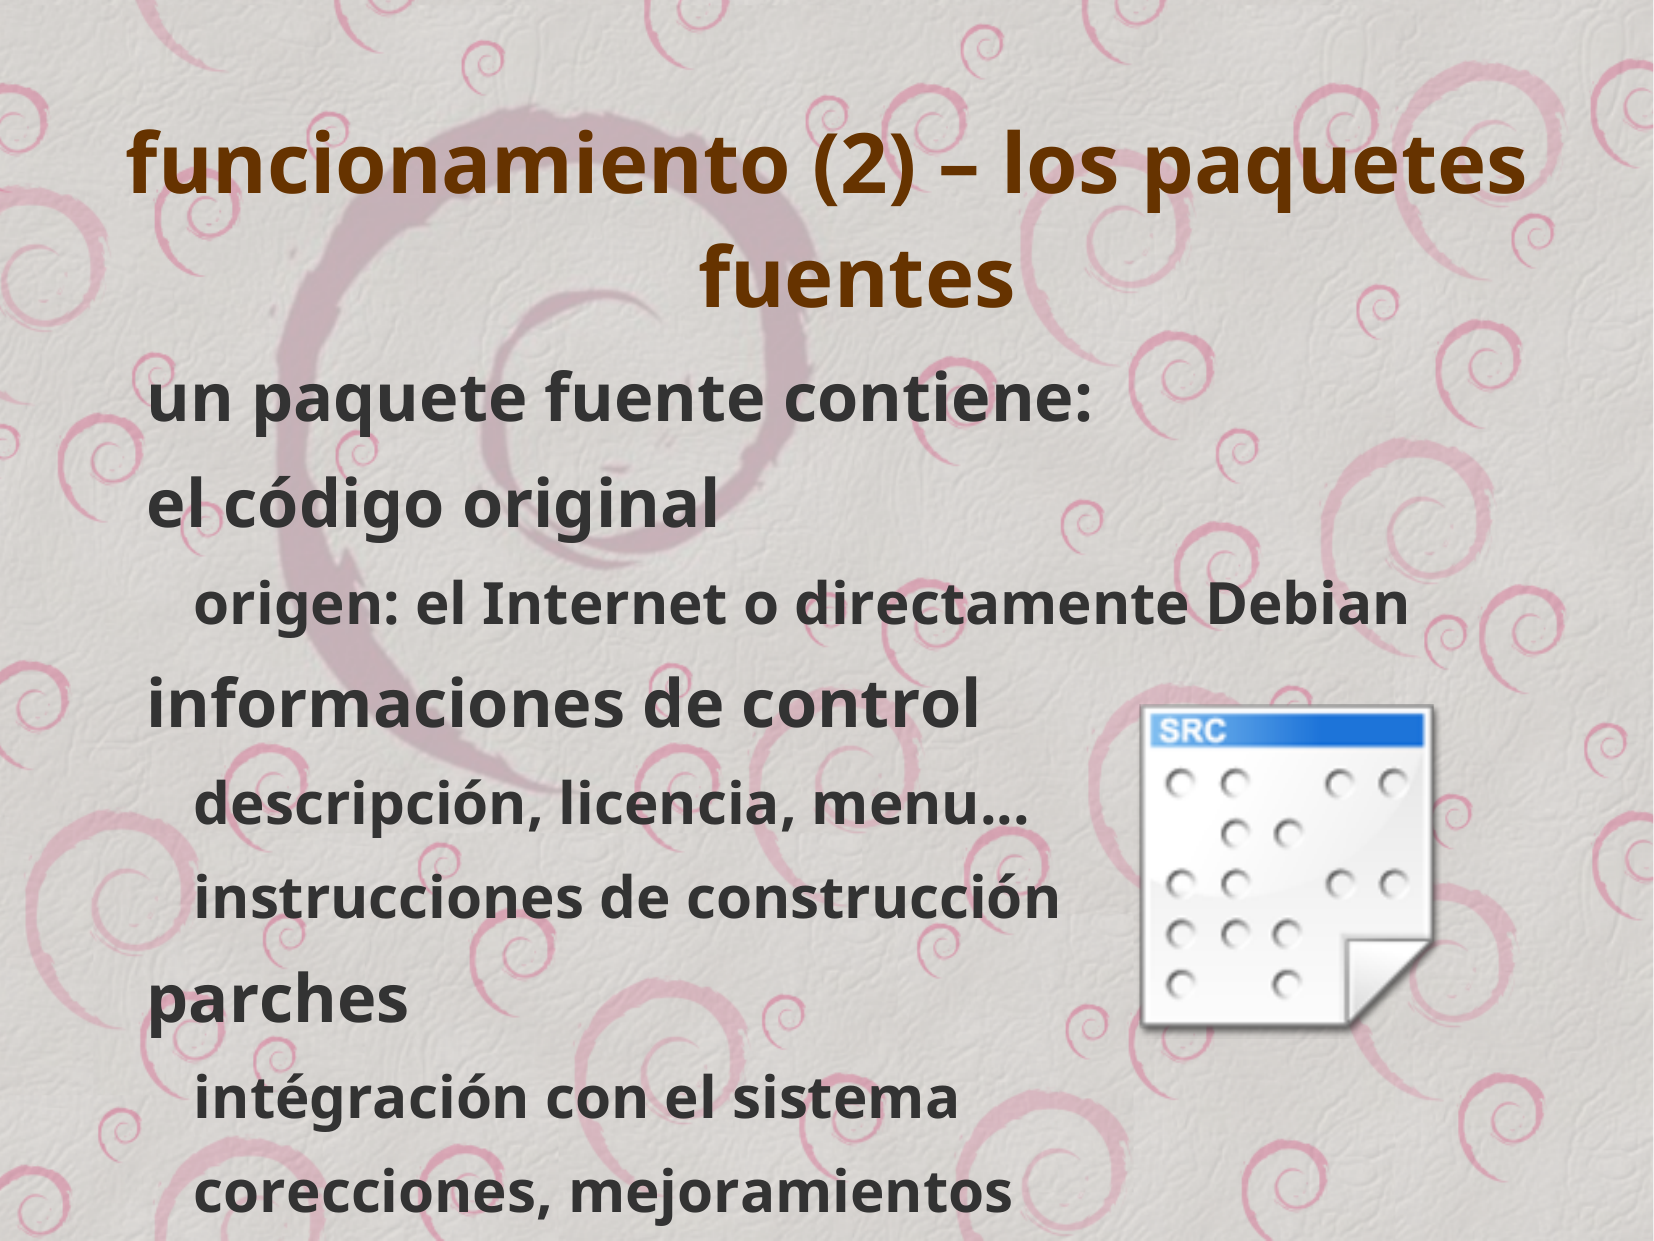

# funcionamiento (2) – los paquetes fuentes
un paquete fuente contiene:
el código original
origen: el Internet o directamente Debian
informaciones de control
descripción, licencia, menu...
instrucciones de construcción
parches
intégración con el sistema
corecciones, mejoramientos